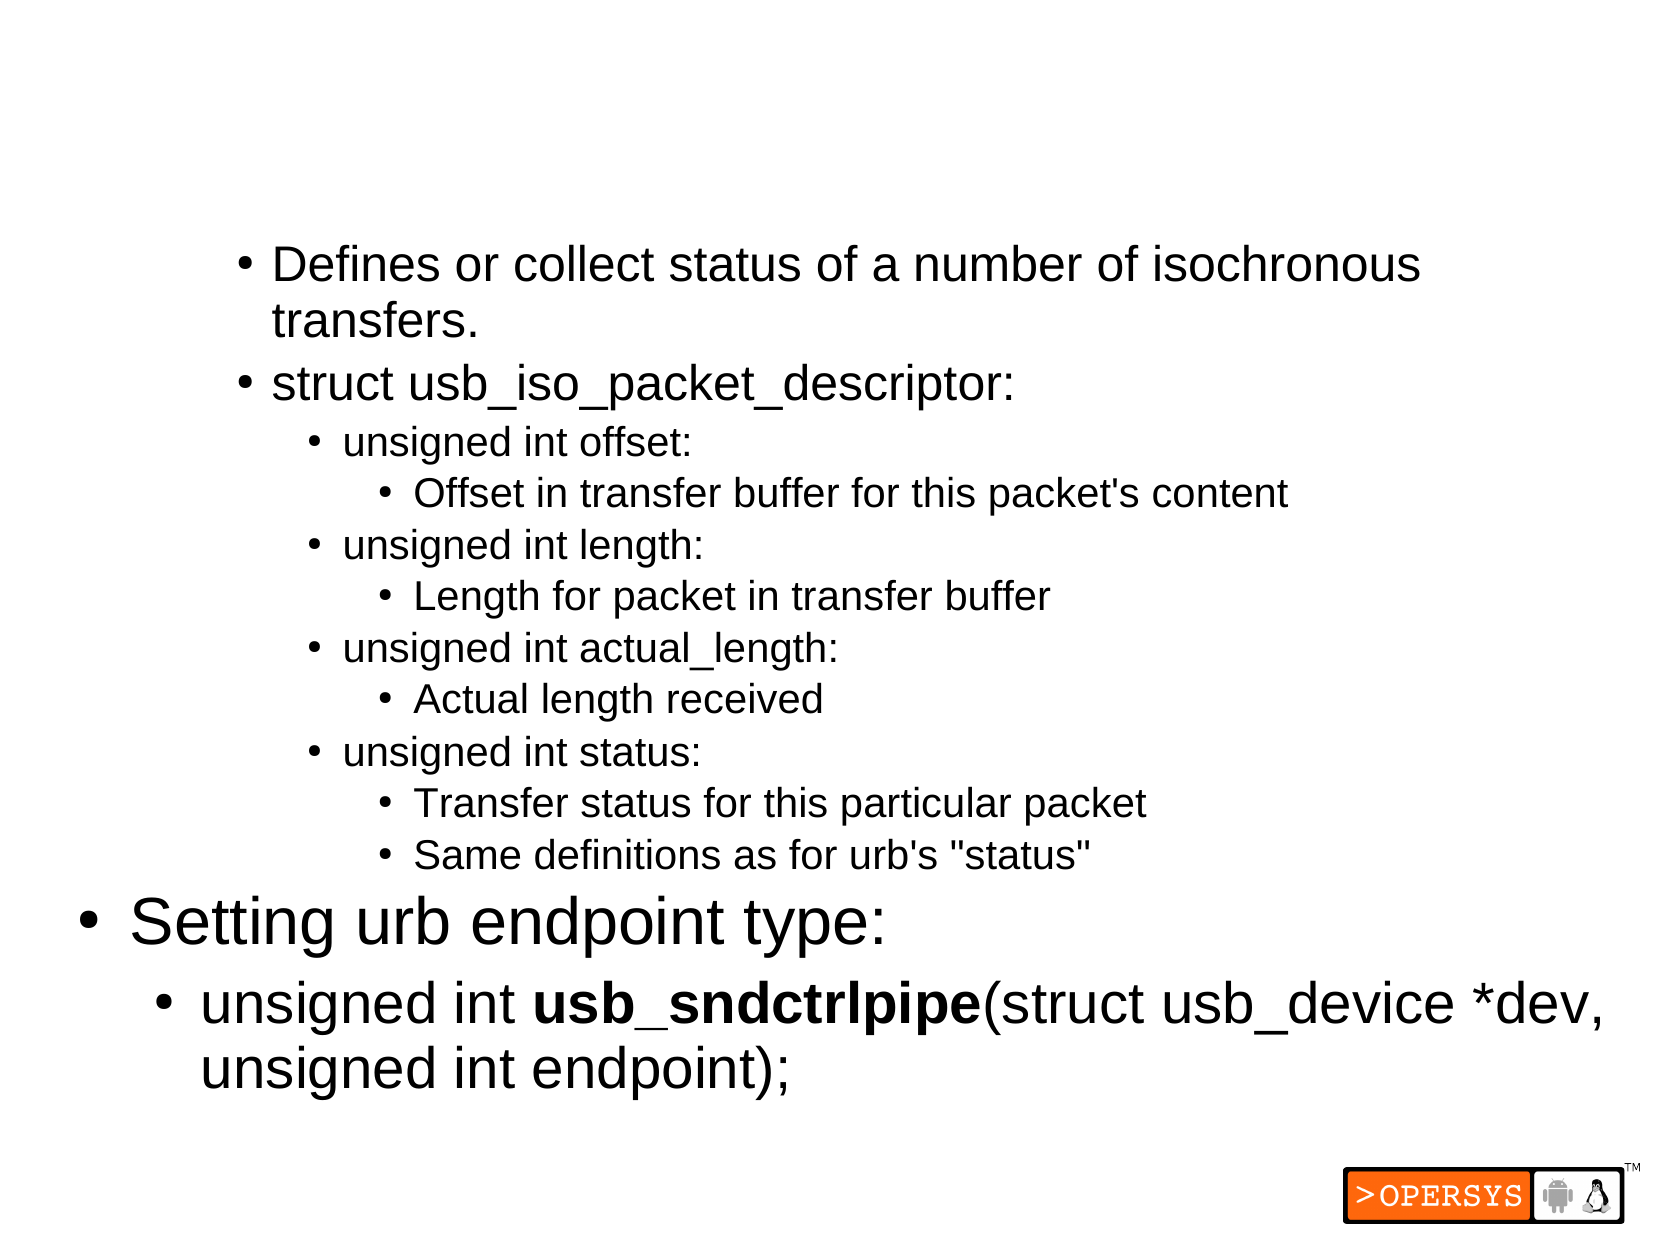

# Defines or collect status of a number of isochronous transfers.
struct usb_iso_packet_descriptor:
unsigned int offset:
Offset in transfer buffer for this packet's content
unsigned int length:
Length for packet in transfer buffer
unsigned int actual_length:
Actual length received
unsigned int status:
Transfer status for this particular packet
Same definitions as for urb's "status"
Setting urb endpoint type:
unsigned int usb_sndctrlpipe(struct usb_device *dev, unsigned int endpoint);